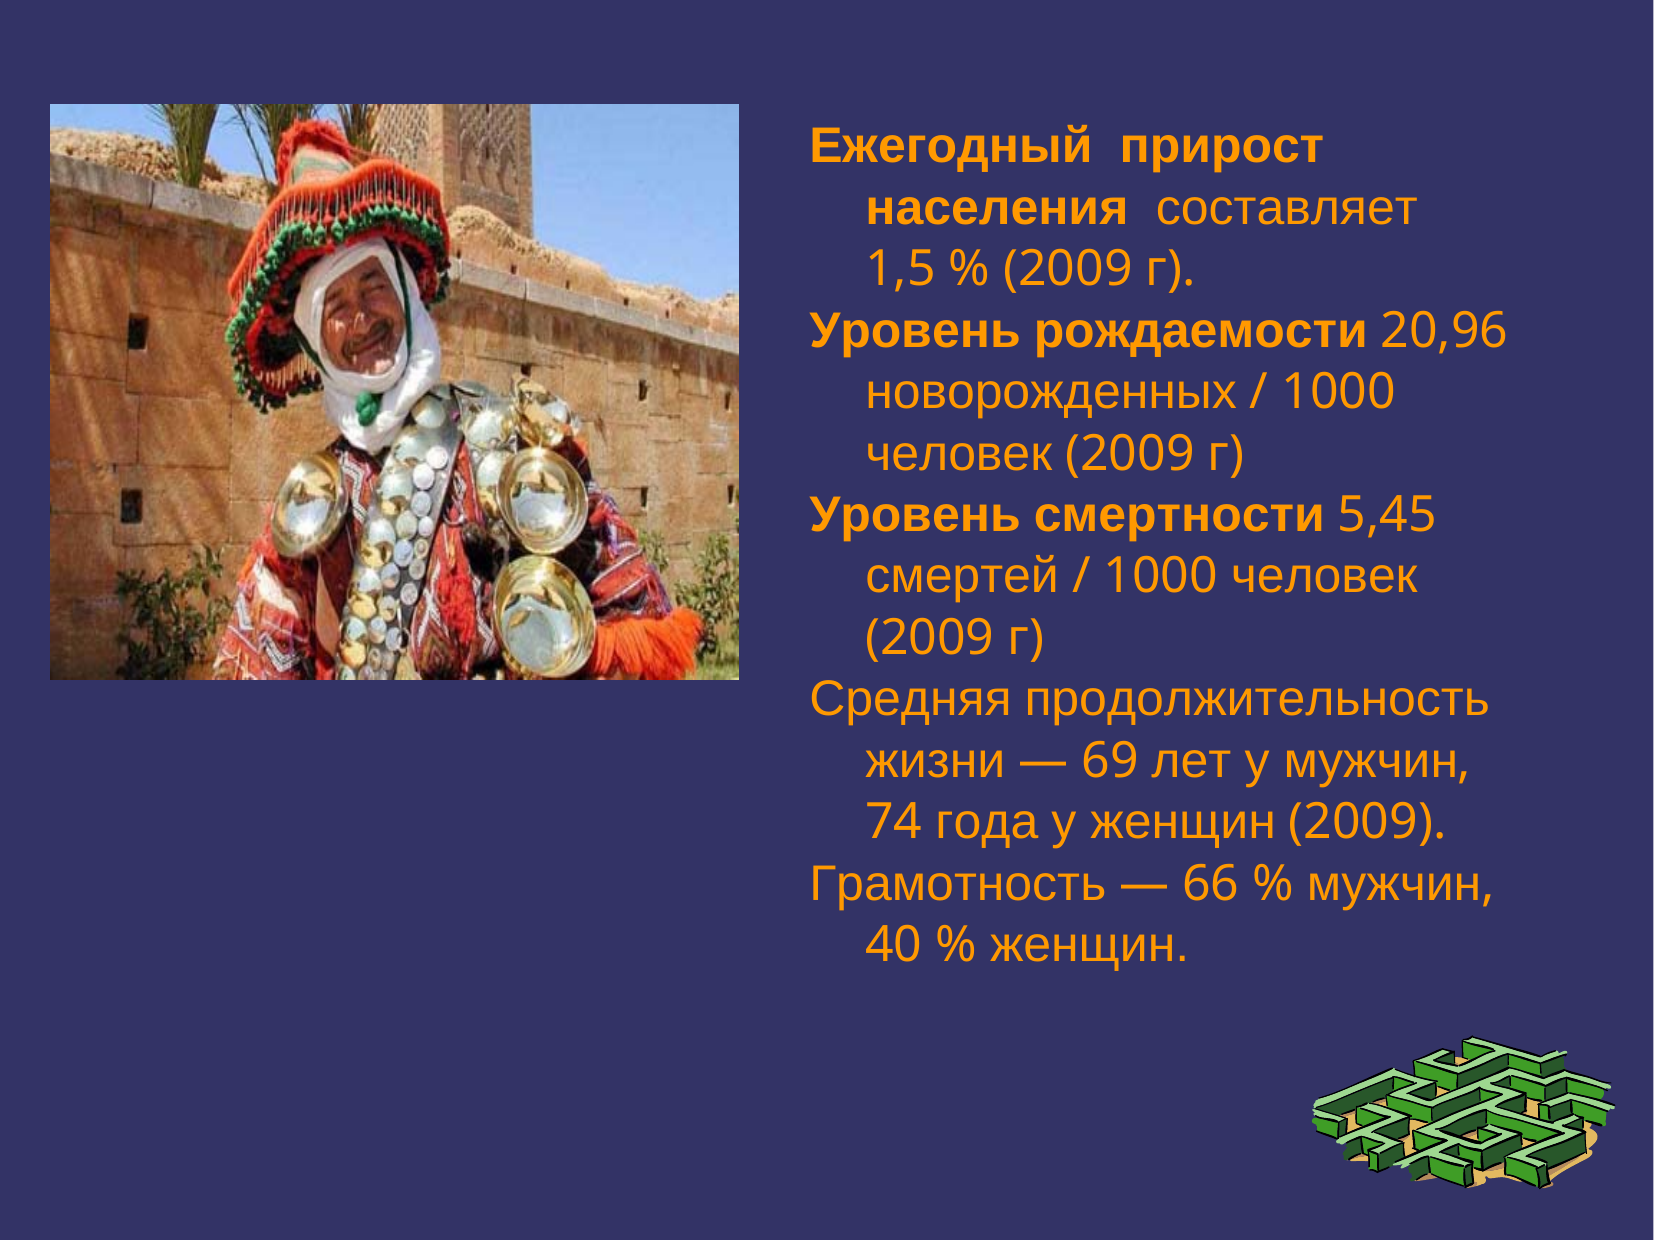

# Ежегодный прирост населения составляет 1,5 % (2009 г).
Уровень рождаемости 20,96 новорожденных / 1000 человек (2009 г)
Уровень смертности 5,45 смертей / 1000 человек (2009 г)
Средняя продолжительность жизни — 69 лет у мужчин, 74 года у женщин (2009).
Грамотность — 66 % мужчин, 40 % женщин.